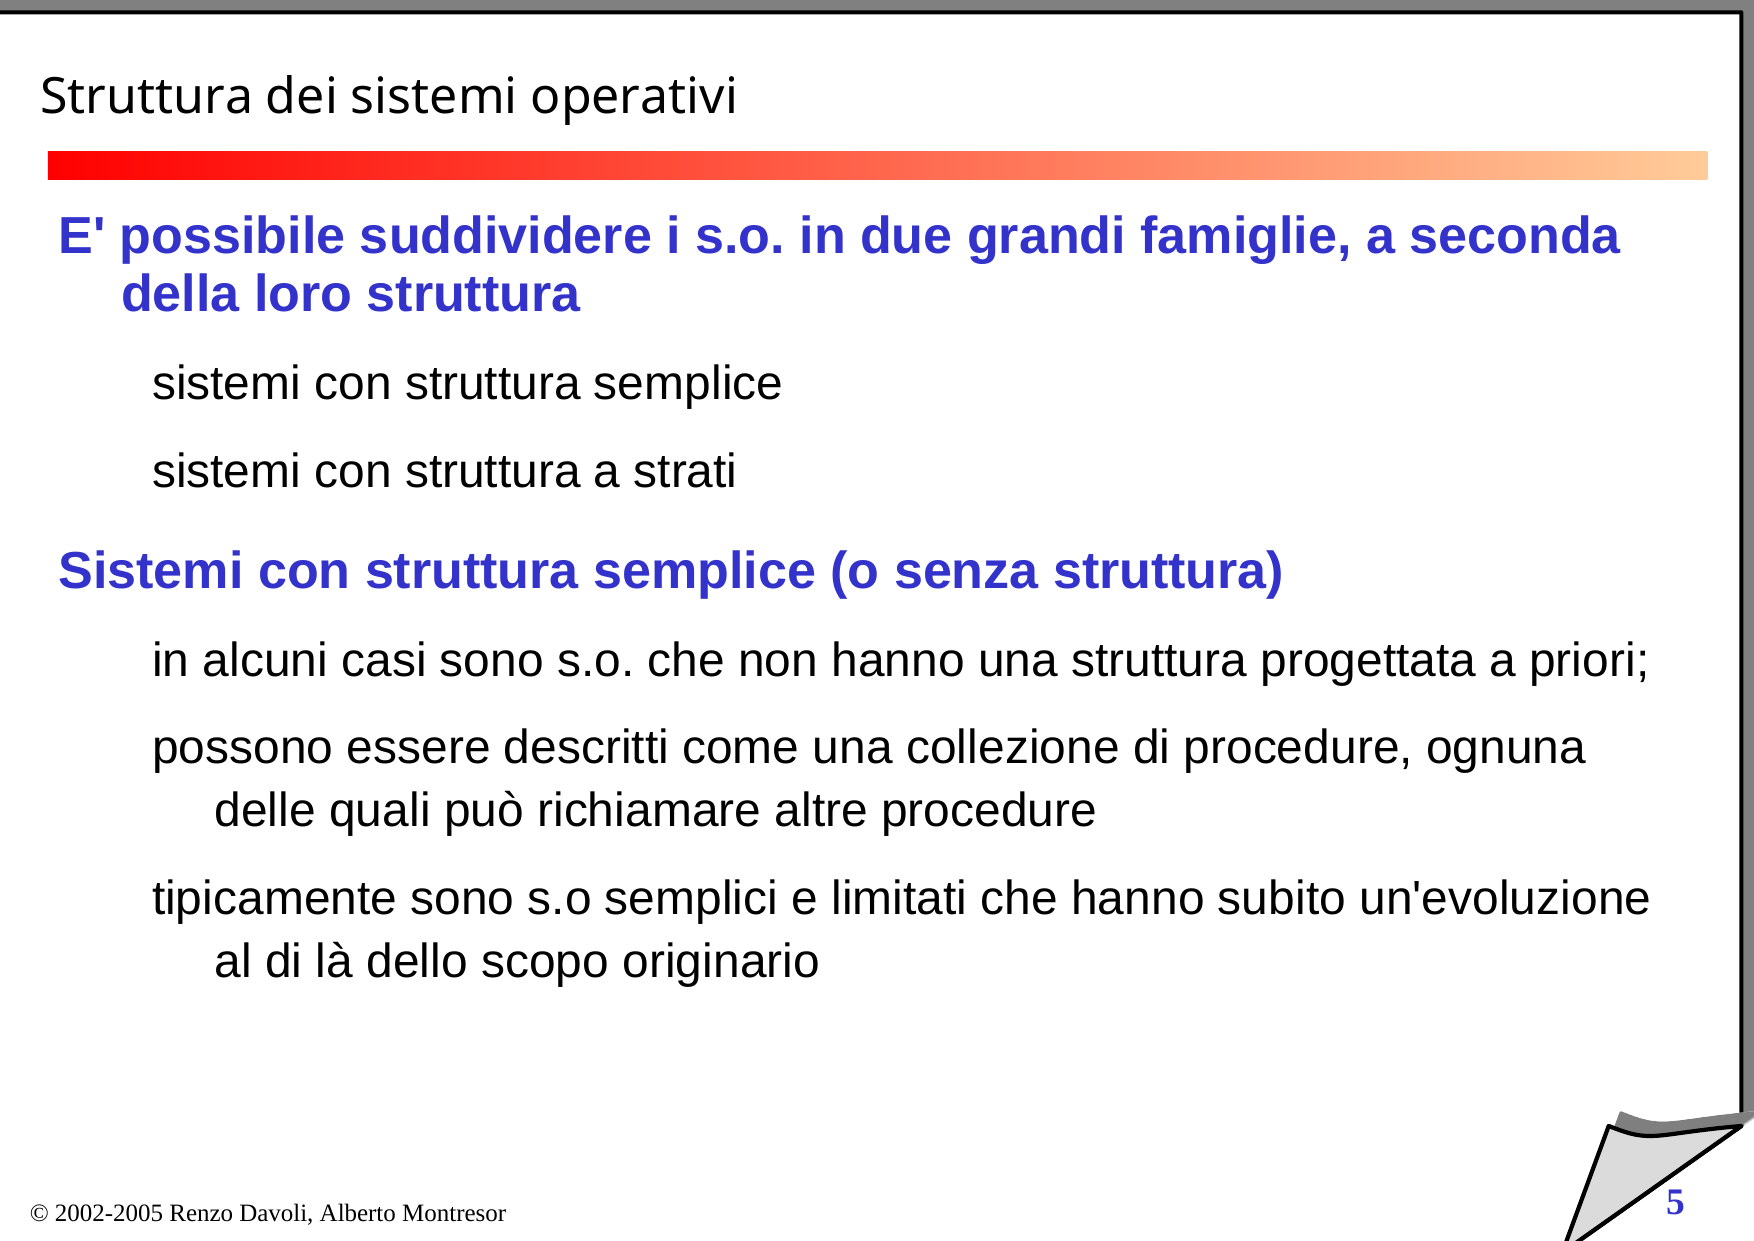

# Struttura dei sistemi operativi
E' possibile suddividere i s.o. in due grandi famiglie, a seconda della loro struttura
sistemi con struttura semplice
sistemi con struttura a strati
Sistemi con struttura semplice (o senza struttura)
in alcuni casi sono s.o. che non hanno una struttura progettata a priori;
possono essere descritti come una collezione di procedure, ognuna delle quali può richiamare altre procedure
tipicamente sono s.o semplici e limitati che hanno subito un'evoluzione al di là dello scopo originario